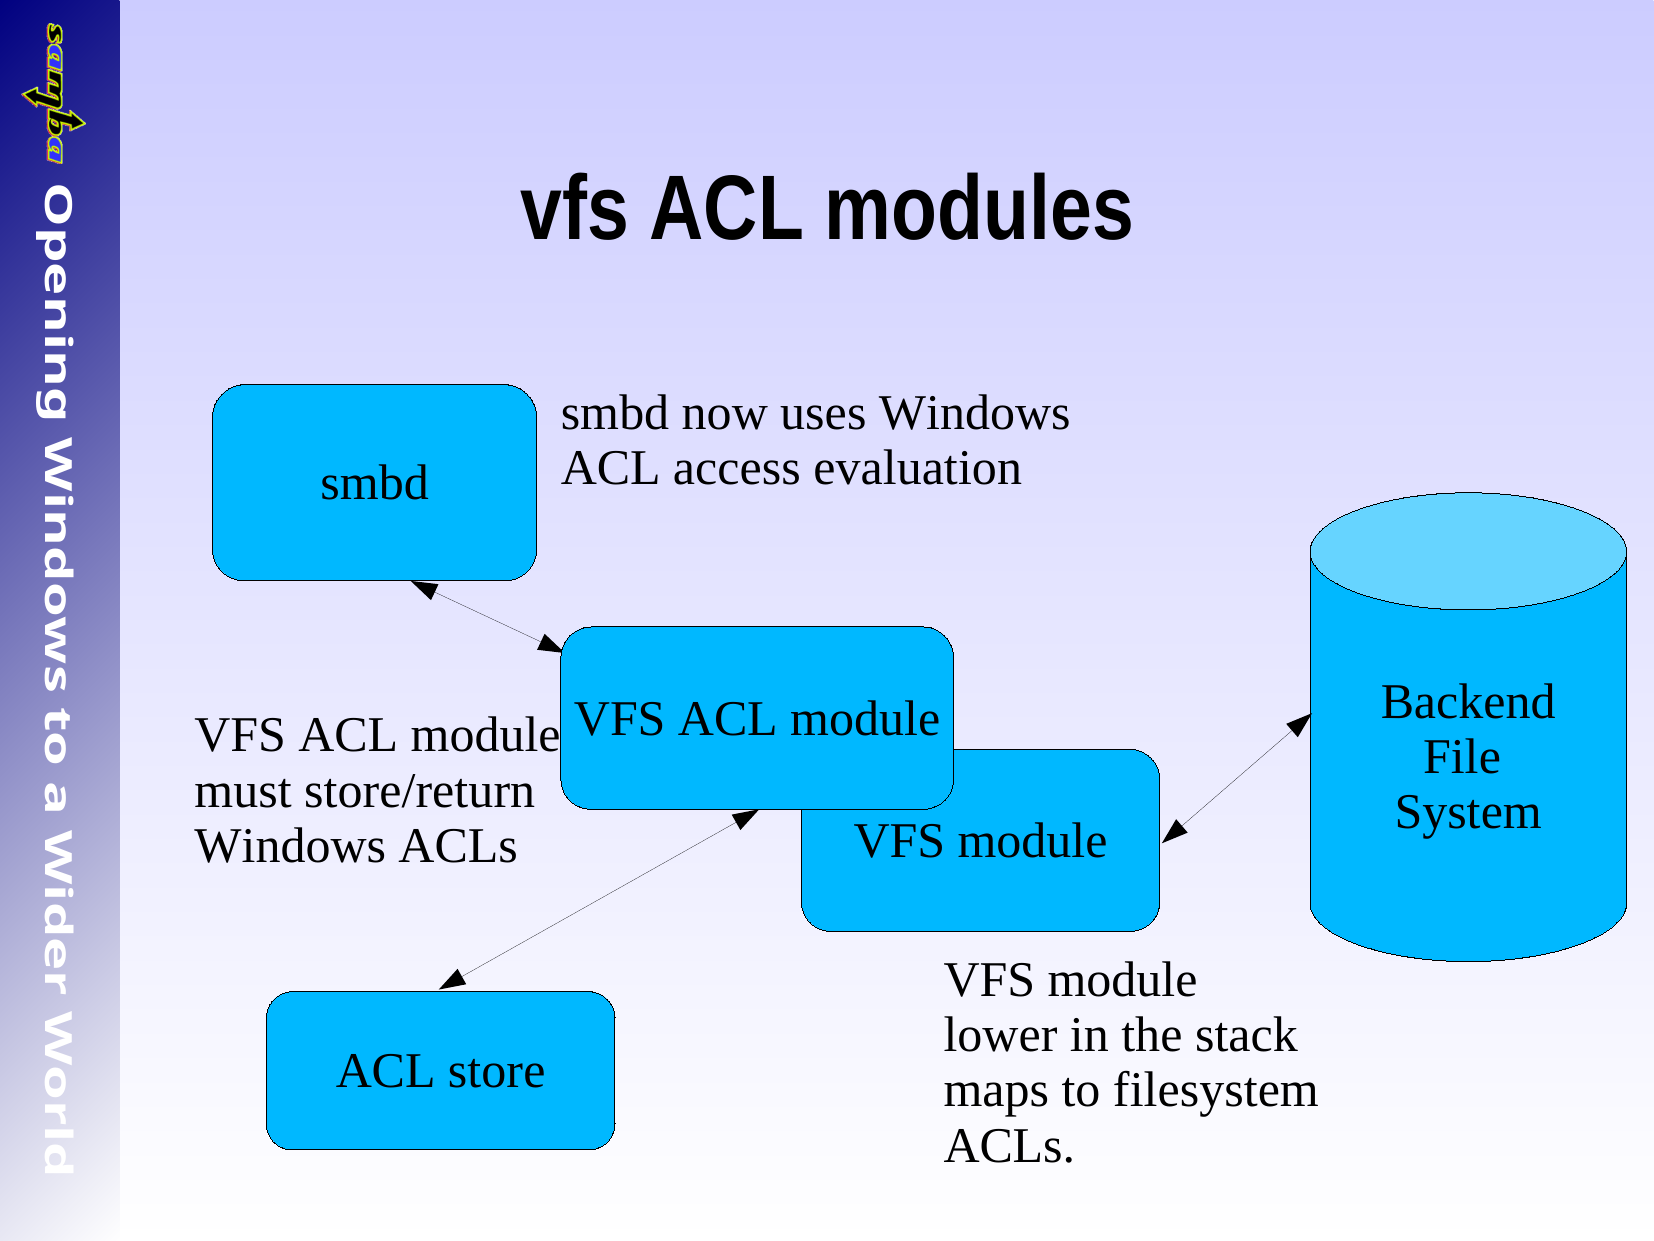

# vfs ACL modules
smbd
smbd now uses Windows
ACL access evaluation
Backend
File
System
VFS ACL module
VFS ACL module
must store/return
Windows ACLs
VFS module
VFS module
lower in the stack
maps to filesystem
ACLs.
ACL store